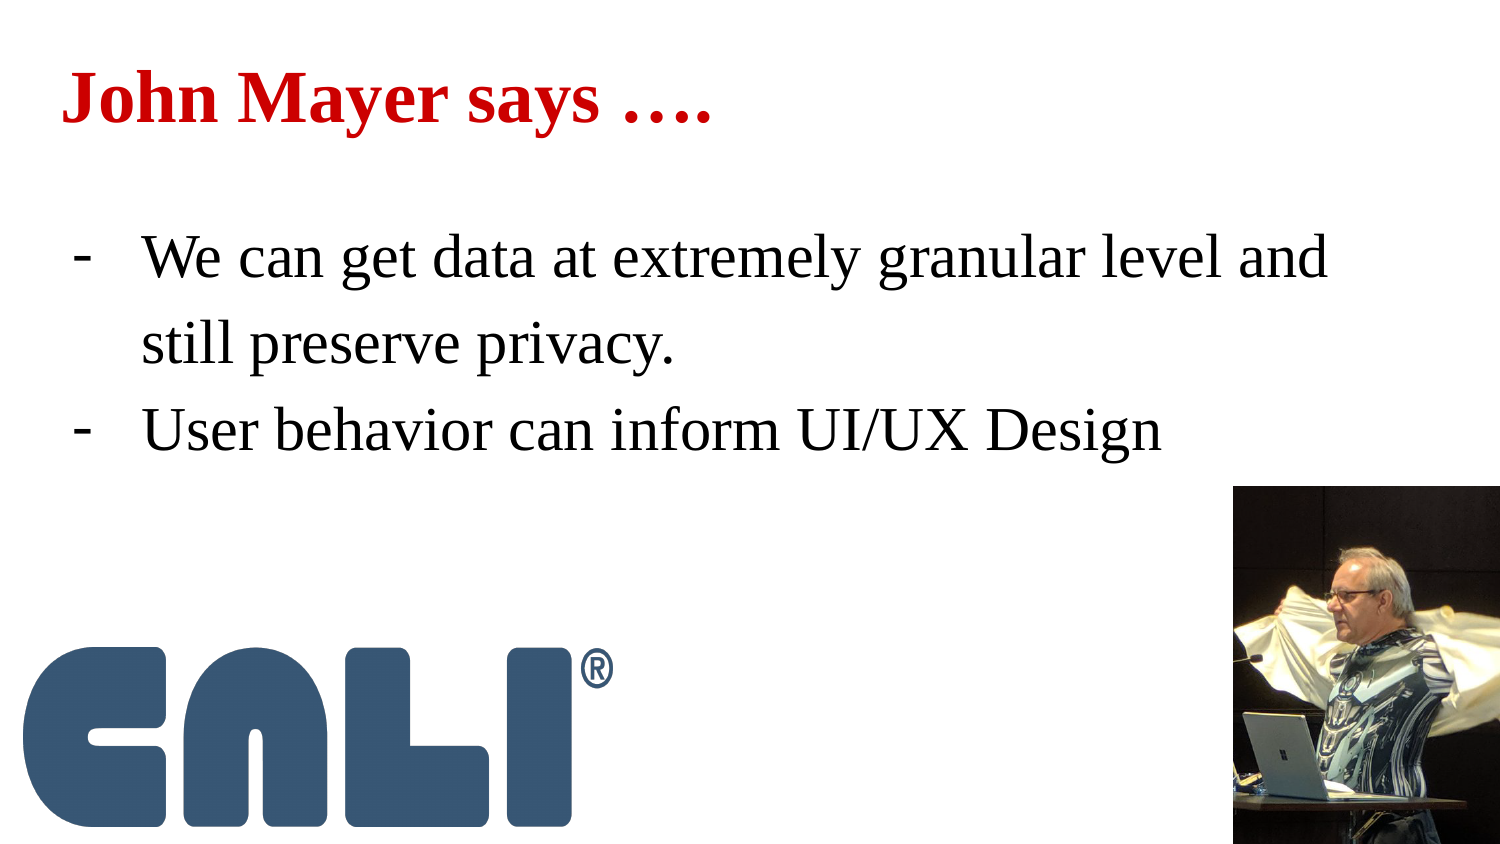

# John Mayer says ….
We can get data at extremely granular level and still preserve privacy.
User behavior can inform UI/UX Design